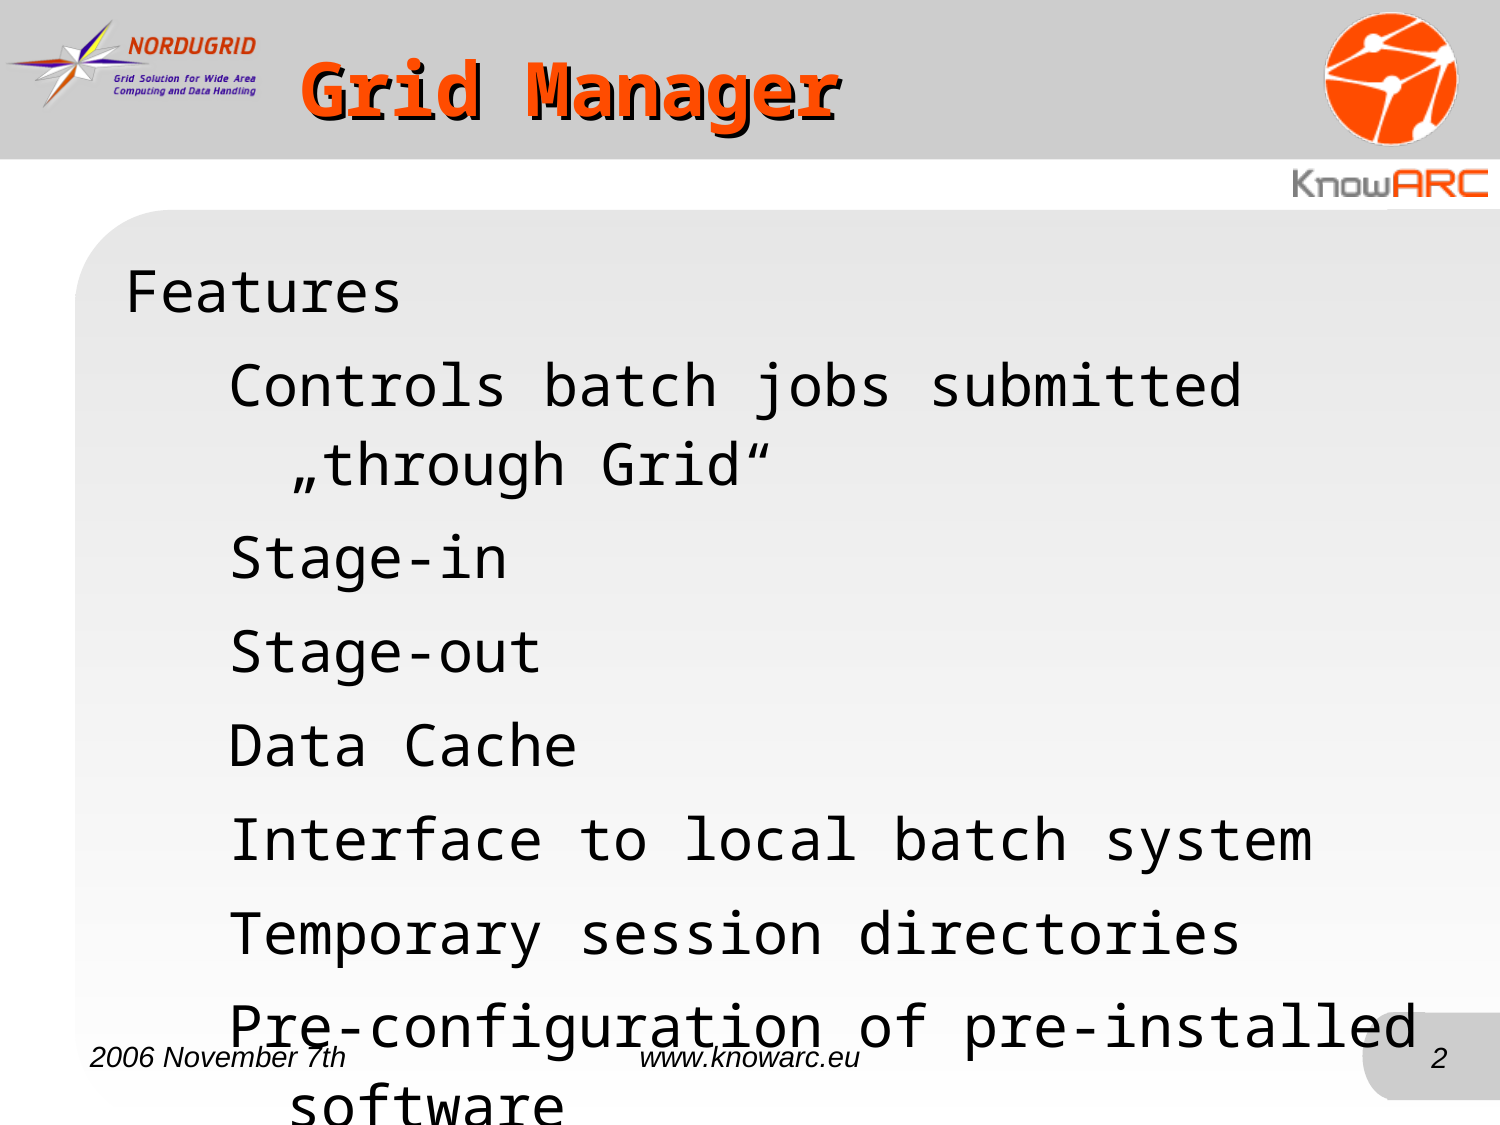

# Grid Manager
Features
Controls batch jobs submitted „through Grid“
Stage-in
Stage-out
Data Cache
Interface to local batch system
Temporary session directories
Pre-configuration of pre-installed software
www.knowarc.eu
2